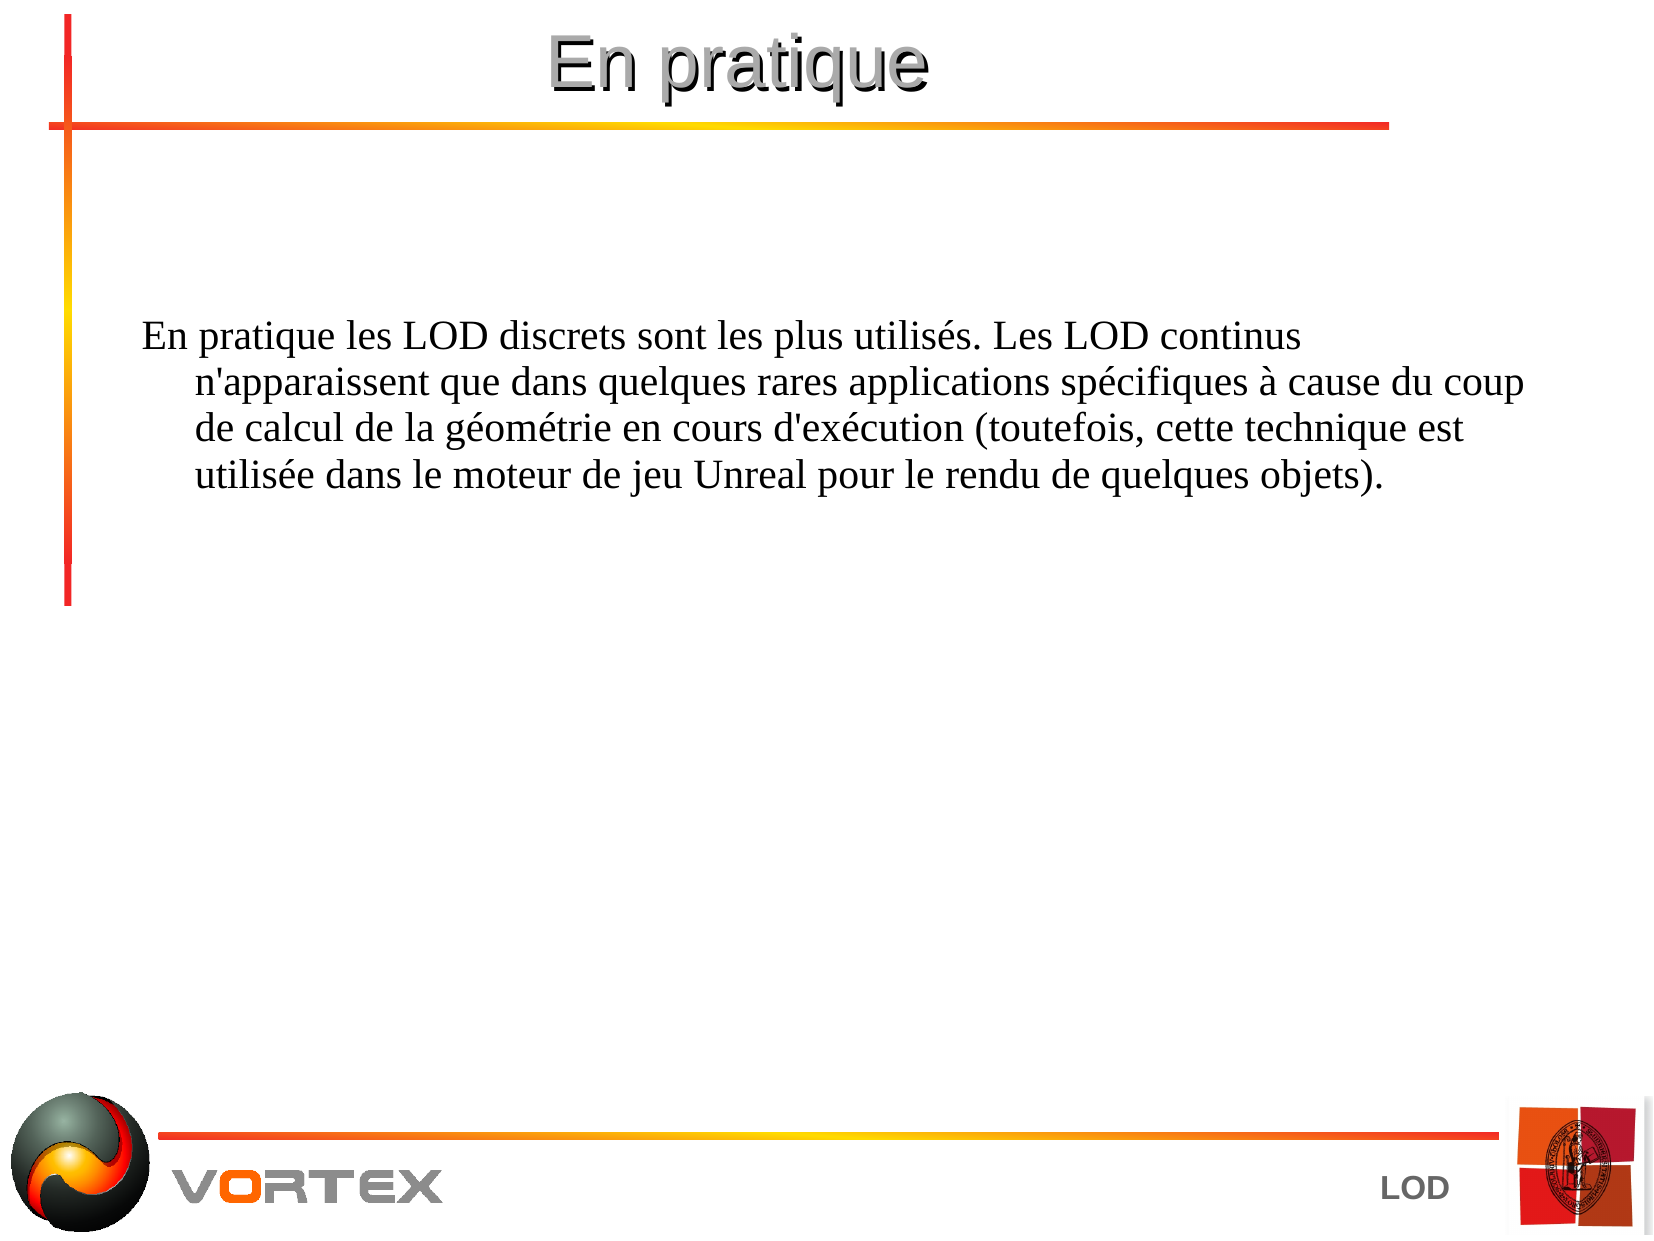

# En pratique
En pratique les LOD discrets sont les plus utilisés. Les LOD continus n'apparaissent que dans quelques rares applications spécifiques à cause du coup de calcul de la géométrie en cours d'exécution (toutefois, cette technique est utilisée dans le moteur de jeu Unreal pour le rendu de quelques objets).